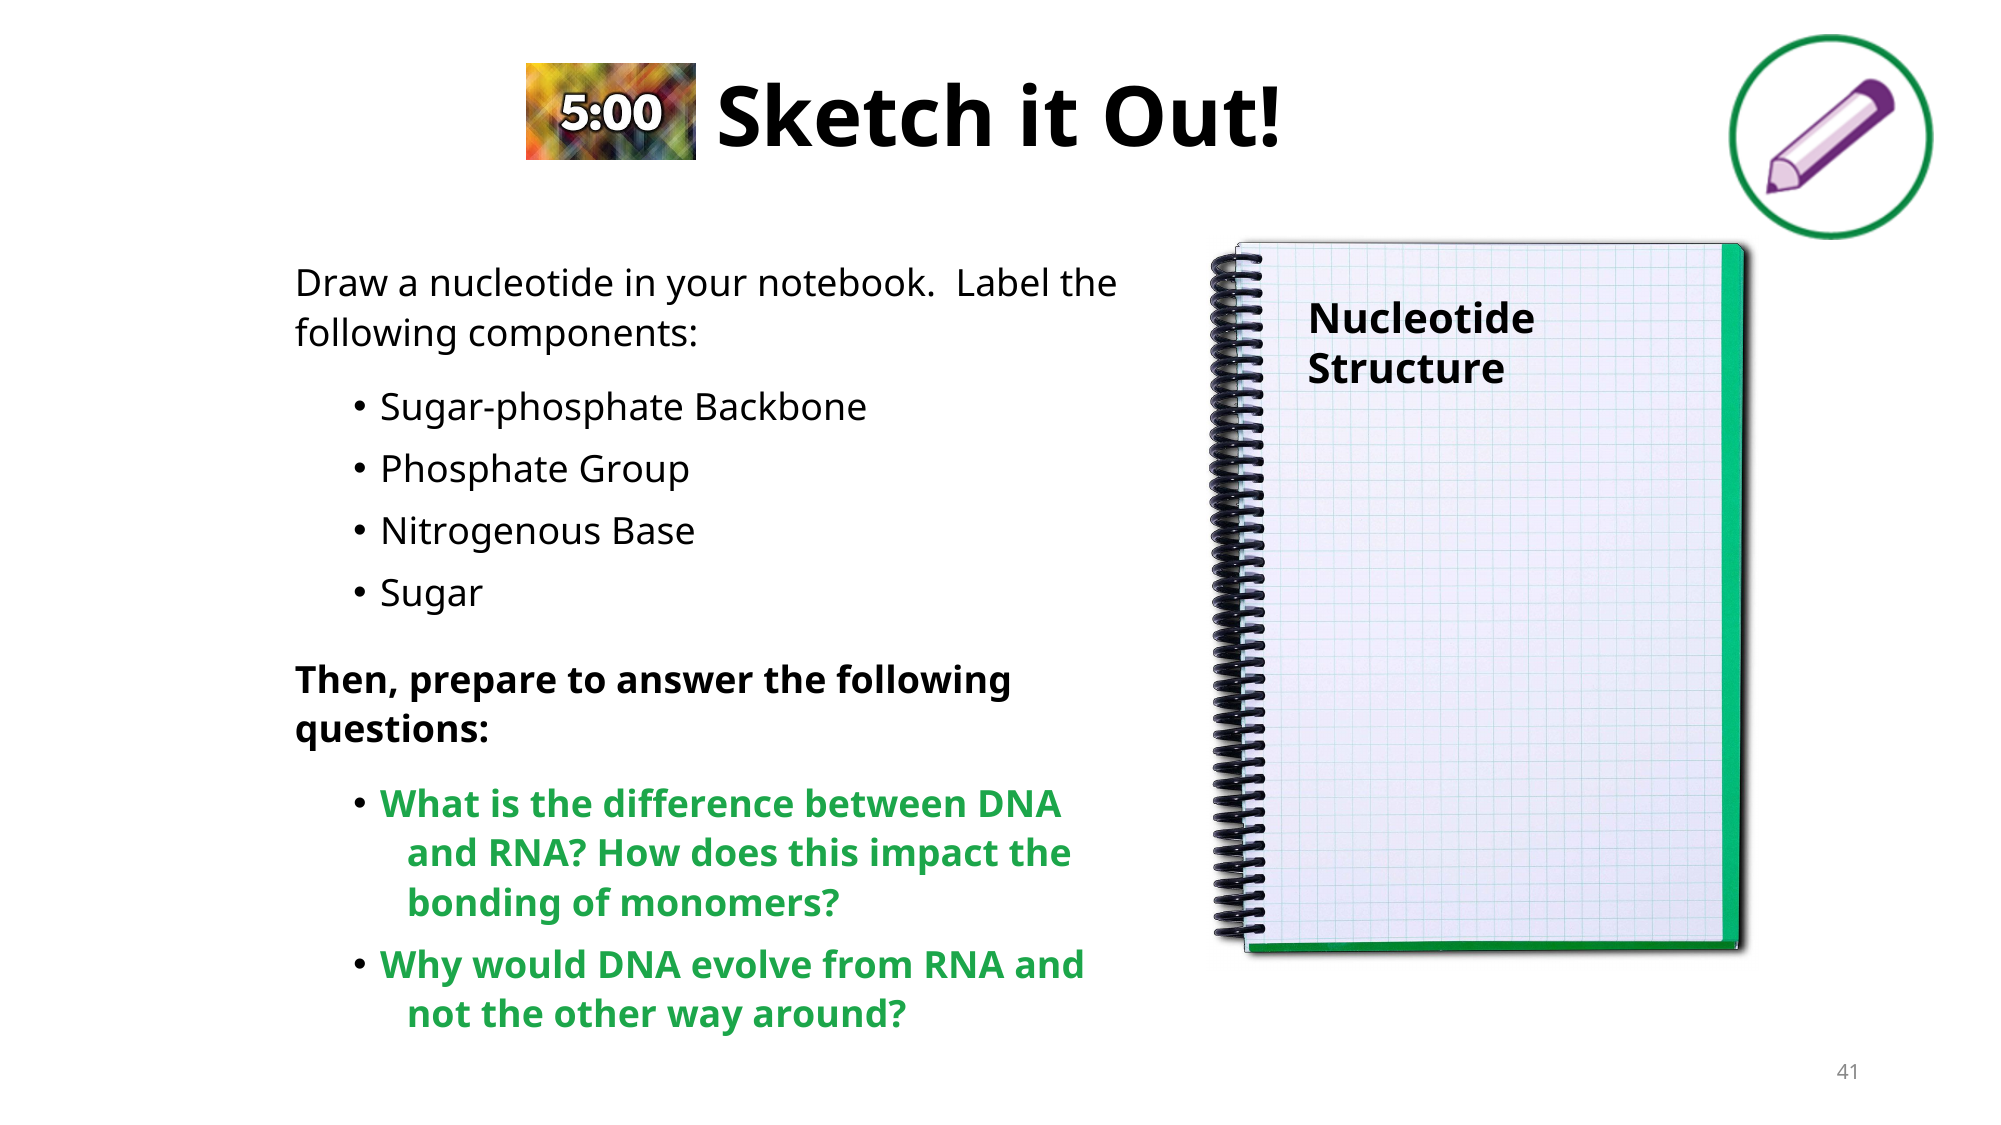

Sketch it Out!
Draw a nucleotide in your notebook. Label the following components:
Sugar-phosphate Backbone
Phosphate Group
Nitrogenous Base
Sugar
Then, prepare to answer the following questions:
What is the difference between DNA and RNA? How does this impact the bonding of monomers?
Why would DNA evolve from RNA and not the other way around?
Nucleotide Structure